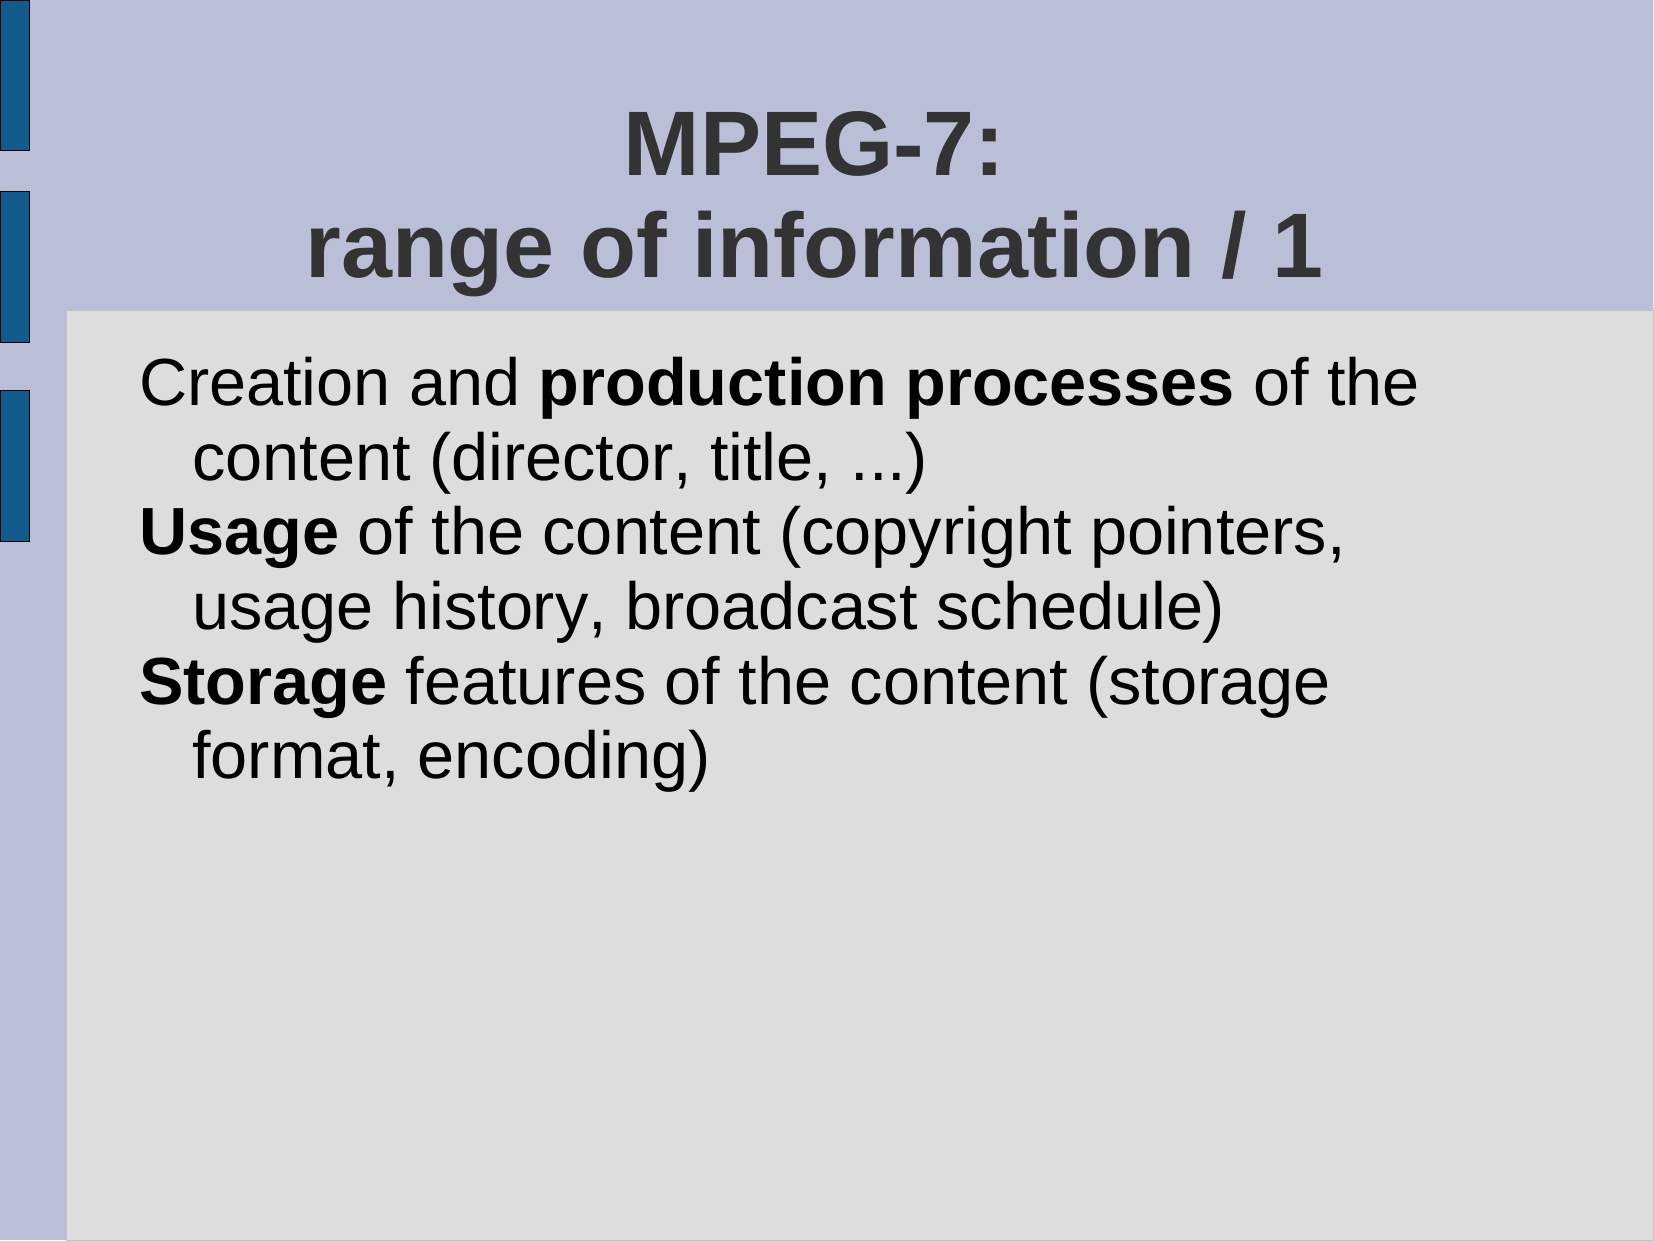

# MPEG-7: range of information / 1
Creation and production processes of the content (director, title, ...)
Usage of the content (copyright pointers, usage history, broadcast schedule)
Storage features of the content (storage format, encoding)